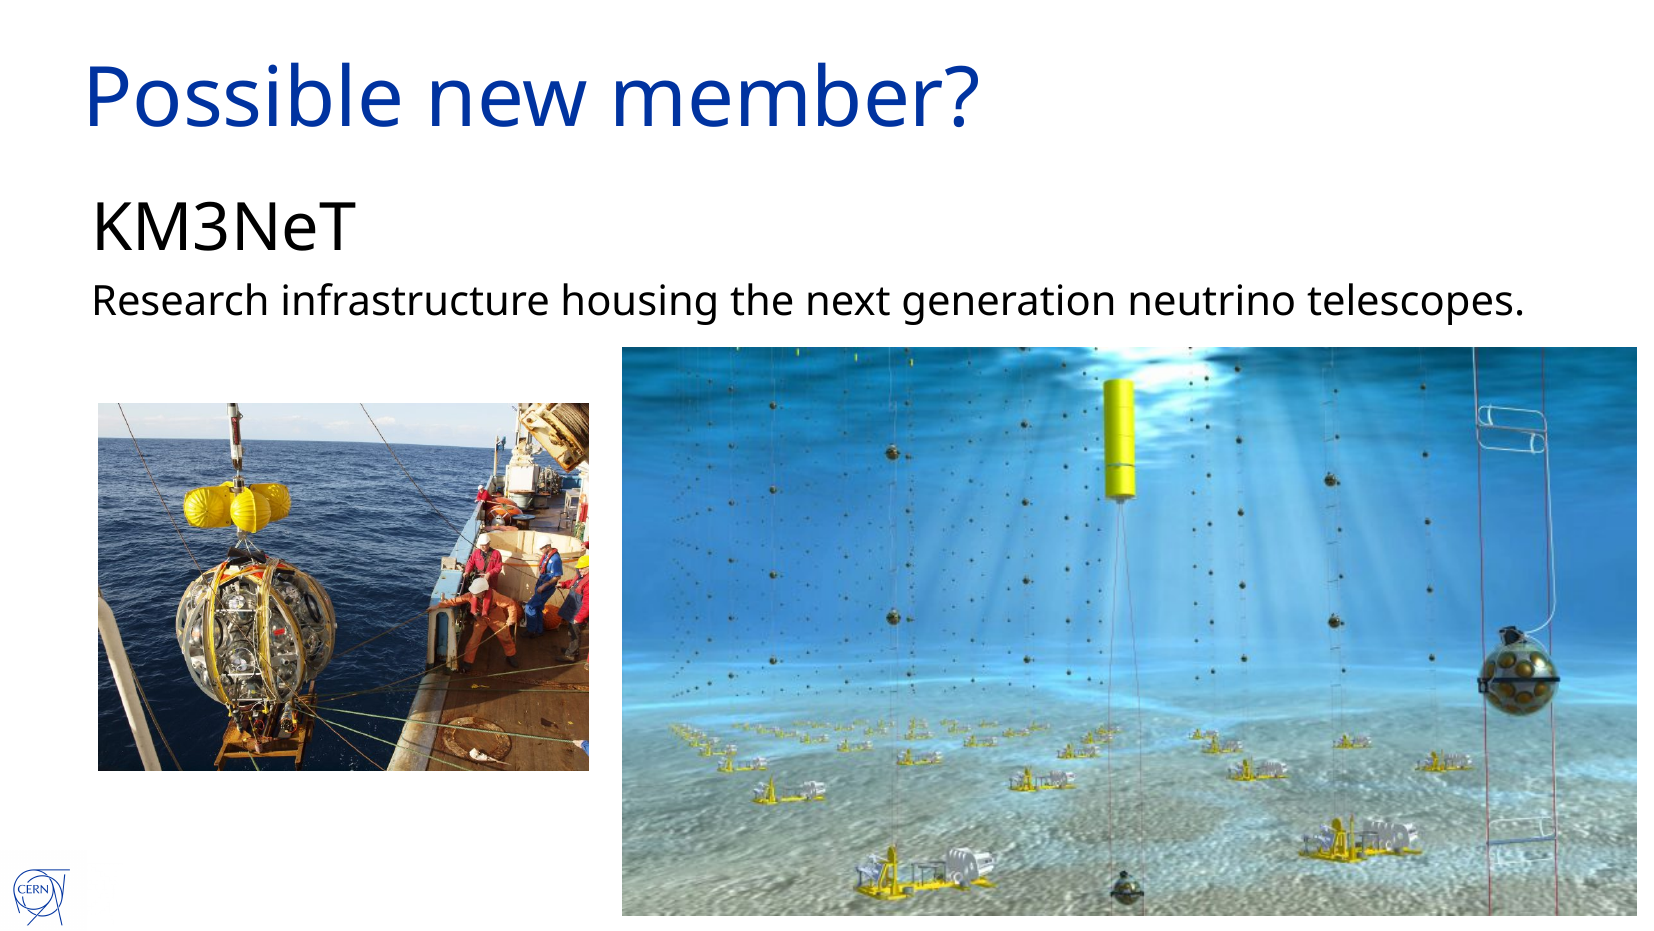

# Possible new member?
KM3NeT
Research infrastructure housing the next generation neutrino telescopes.
Pictures Credits KM3NeT